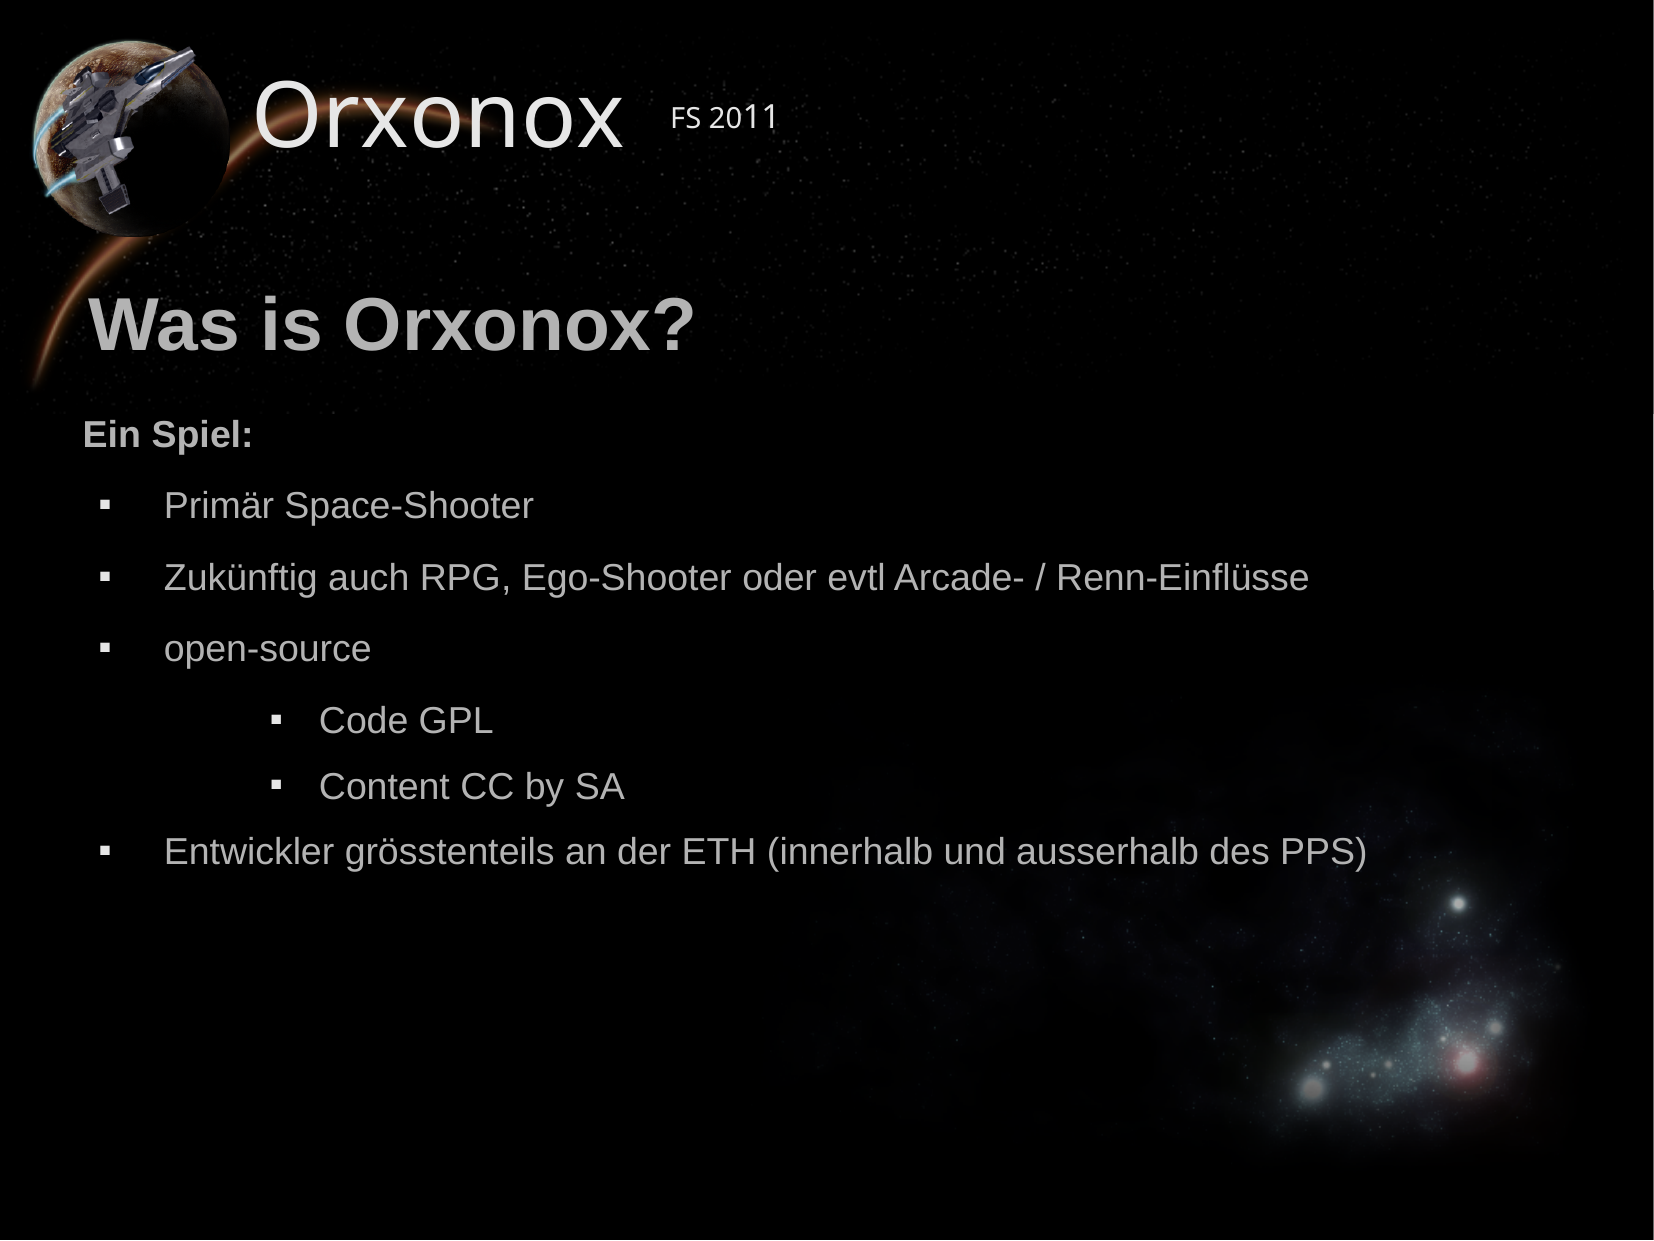

# Was is Orxonox?
Ein Spiel:
 Primär Space-Shooter
 Zukünftig auch RPG, Ego-Shooter oder evtl Arcade- / Renn-Einflüsse
 open-source
Code GPL
Content CC by SA
 Entwickler grösstenteils an der ETH (innerhalb und ausserhalb des PPS)